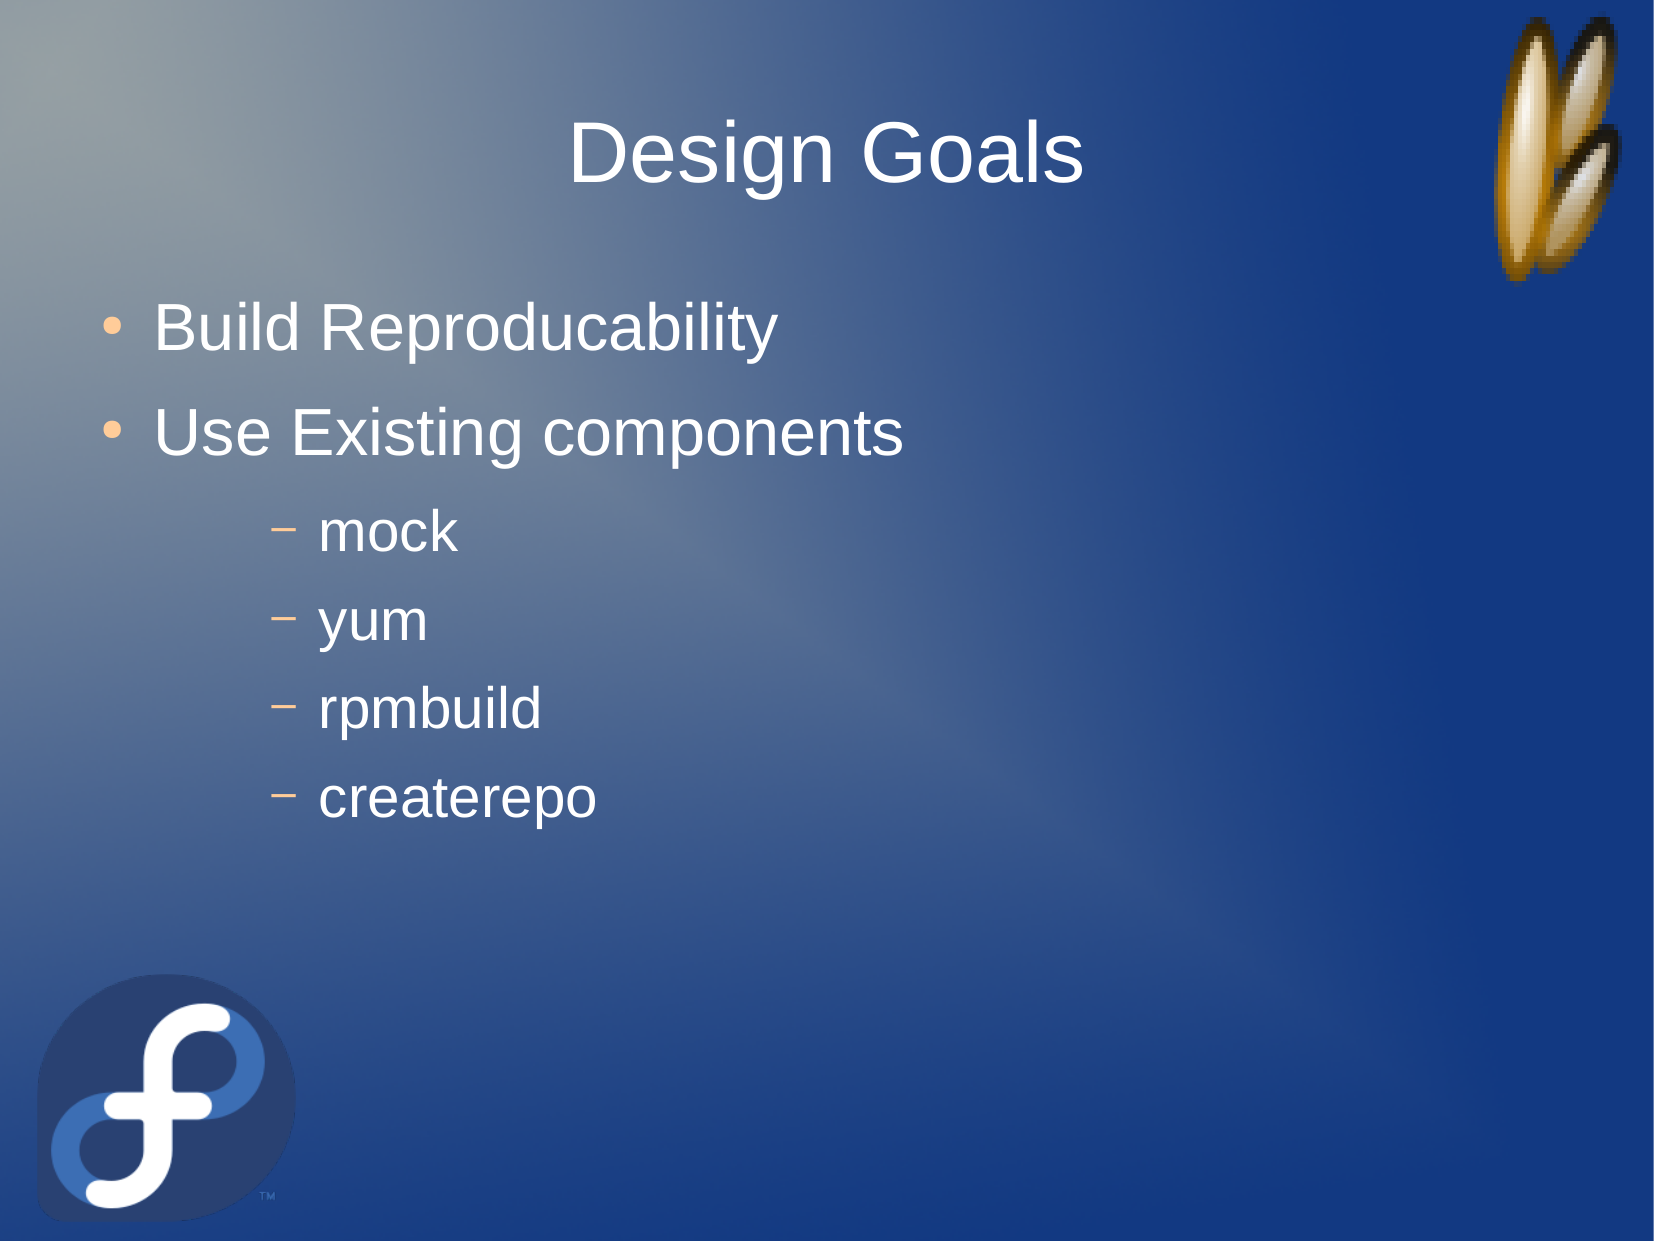

# Design Goals
Build Reproducability
Use Existing components
mock
yum
rpmbuild
createrepo